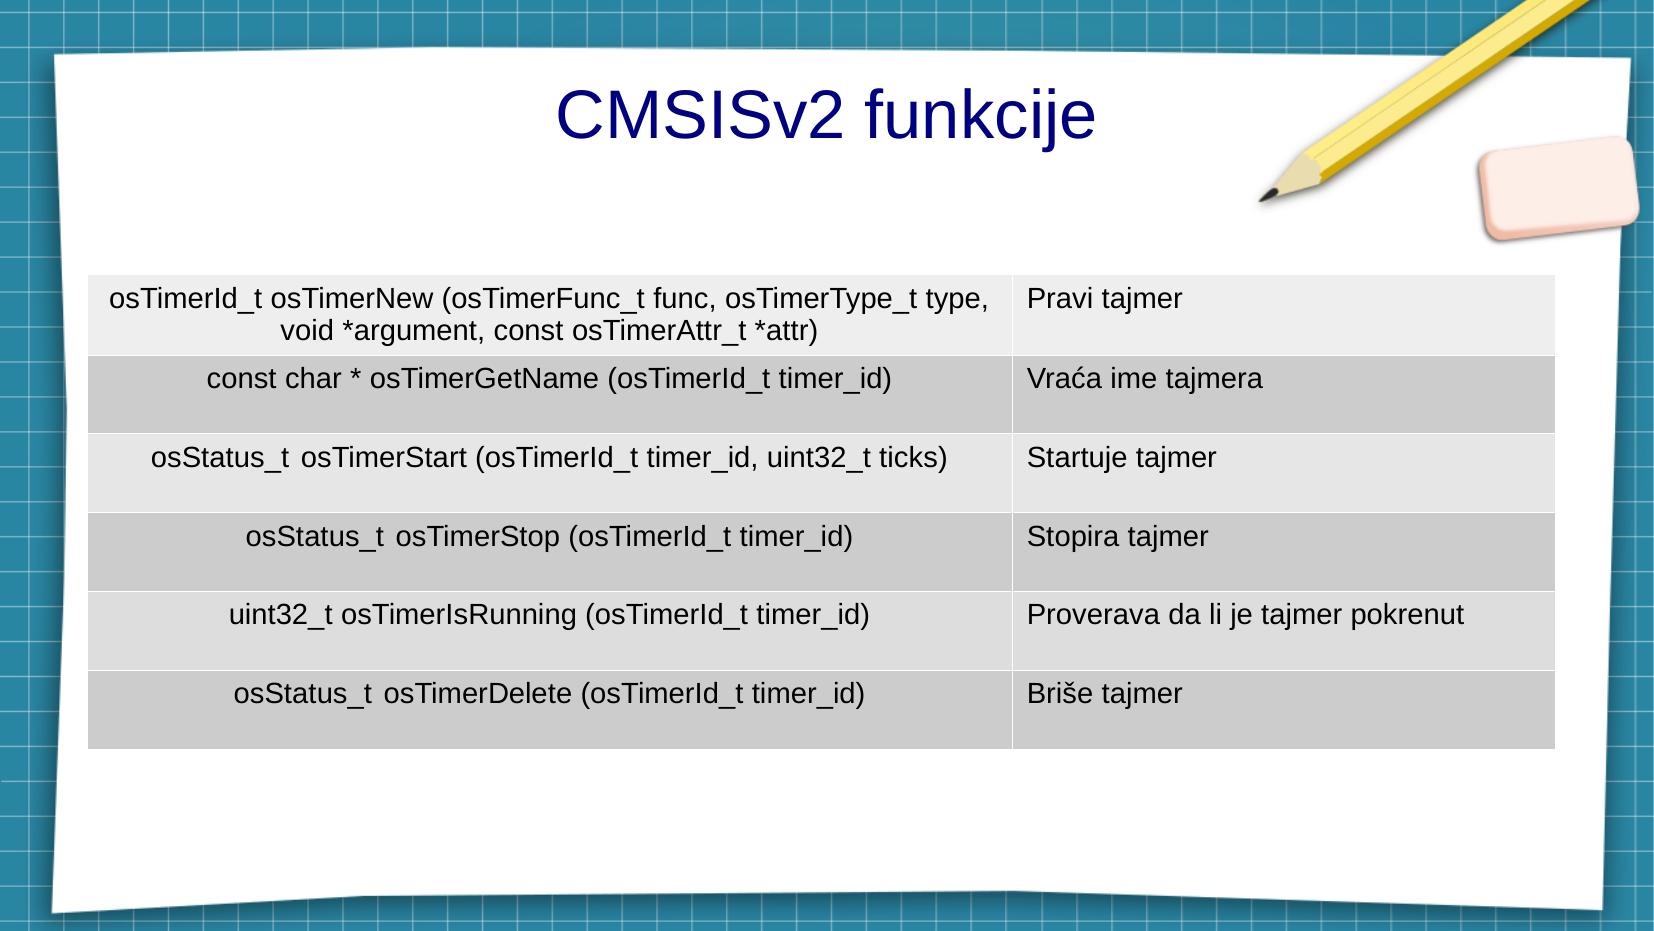

# CMSISv2 funkcije
| osTimerId\_t osTimerNew (osTimerFunc\_t func, osTimerType\_t type, void \*argument, const osTimerAttr\_t \*attr) | Pravi tajmer |
| --- | --- |
| const char \* osTimerGetName (osTimerId\_t timer\_id) | Vraća ime tajmera |
| osStatus\_t osTimerStart (osTimerId\_t timer\_id, uint32\_t ticks) | Startuje tajmer |
| osStatus\_t osTimerStop (osTimerId\_t timer\_id) | Stopira tajmer |
| uint32\_t osTimerIsRunning (osTimerId\_t timer\_id) | Proverava da li je tajmer pokrenut |
| osStatus\_t osTimerDelete (osTimerId\_t timer\_id) | Briše tajmer |